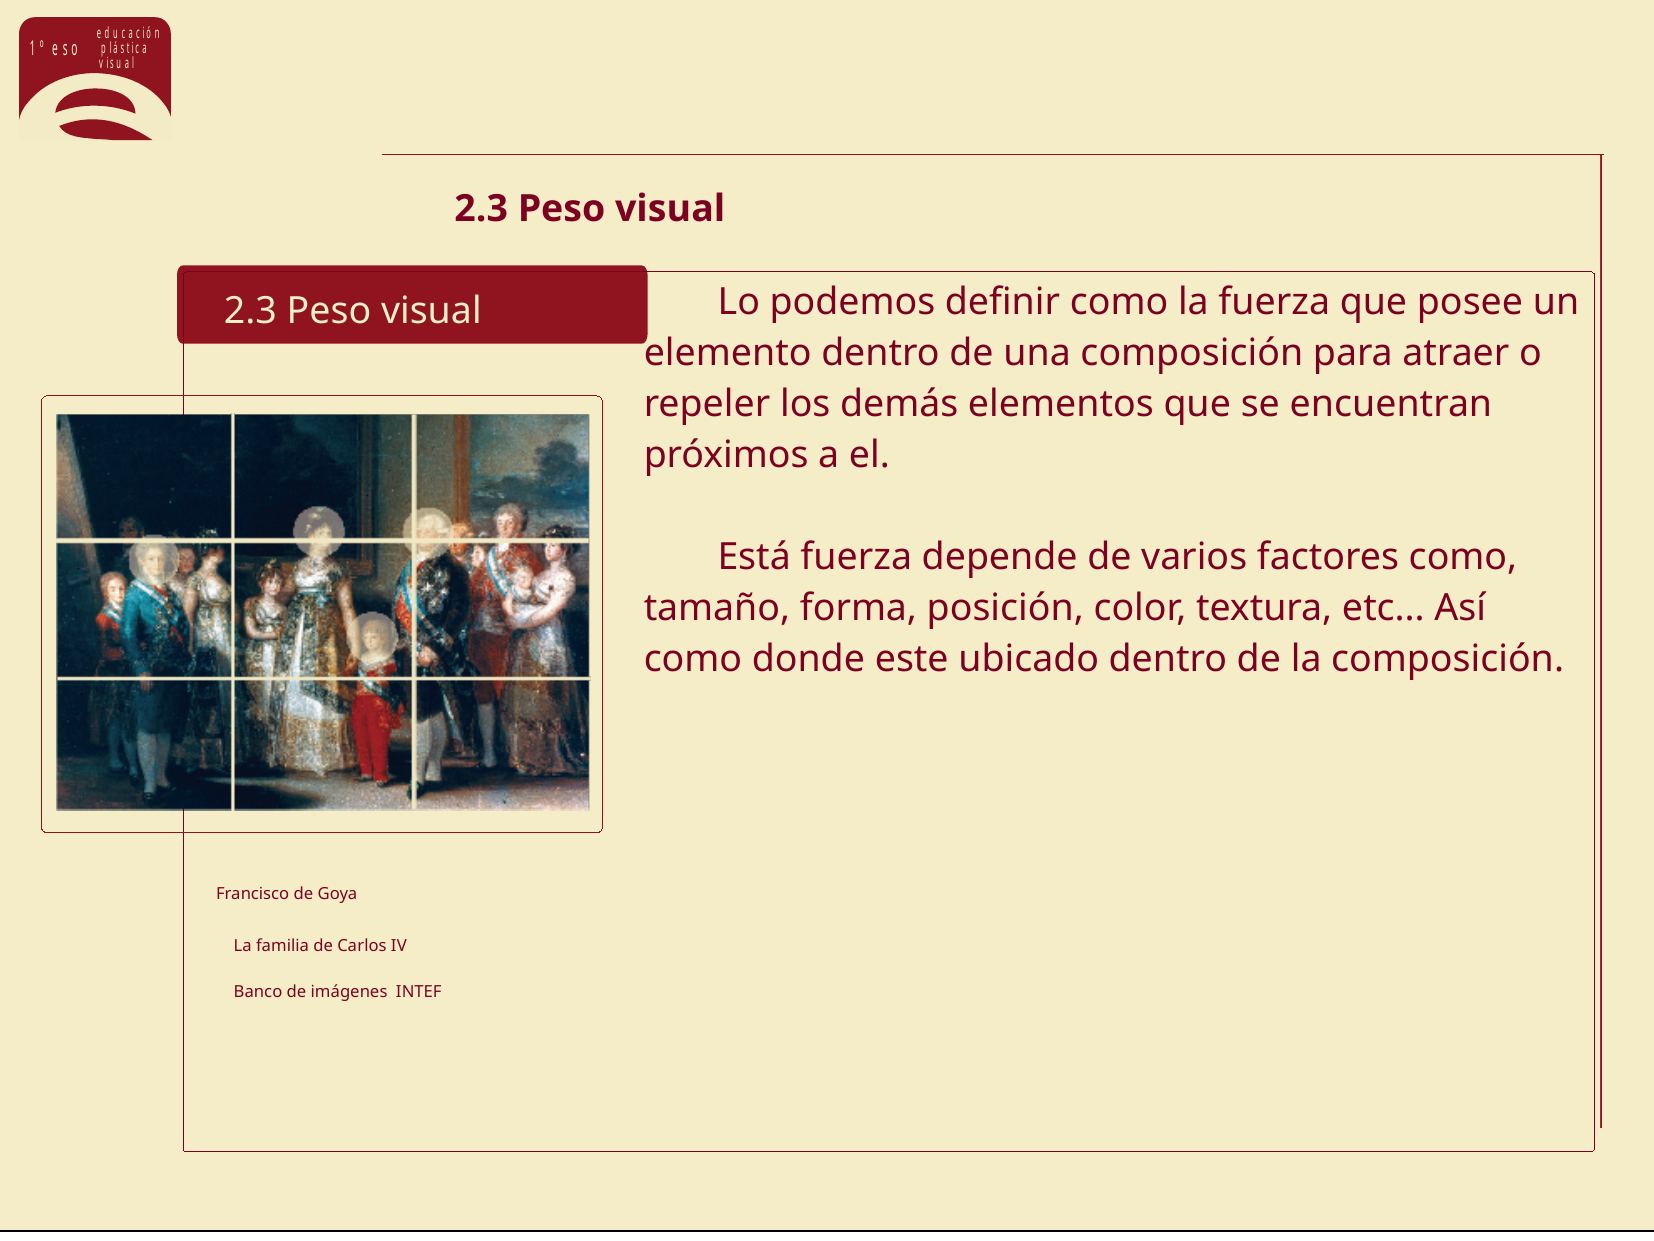

2.3 Peso visual
	Lo podemos definir como la fuerza que posee un elemento dentro de una composición para atraer o repeler los demás elementos que se encuentran próximos a el.
	Está fuerza depende de varios factores como, tamaño, forma, posición, color, textura, etc... Así como donde este ubicado dentro de la composición.
	2.3 Peso visual
#
 Francisco de Goya
La familia de Carlos IV
Banco de imágenes INTEF